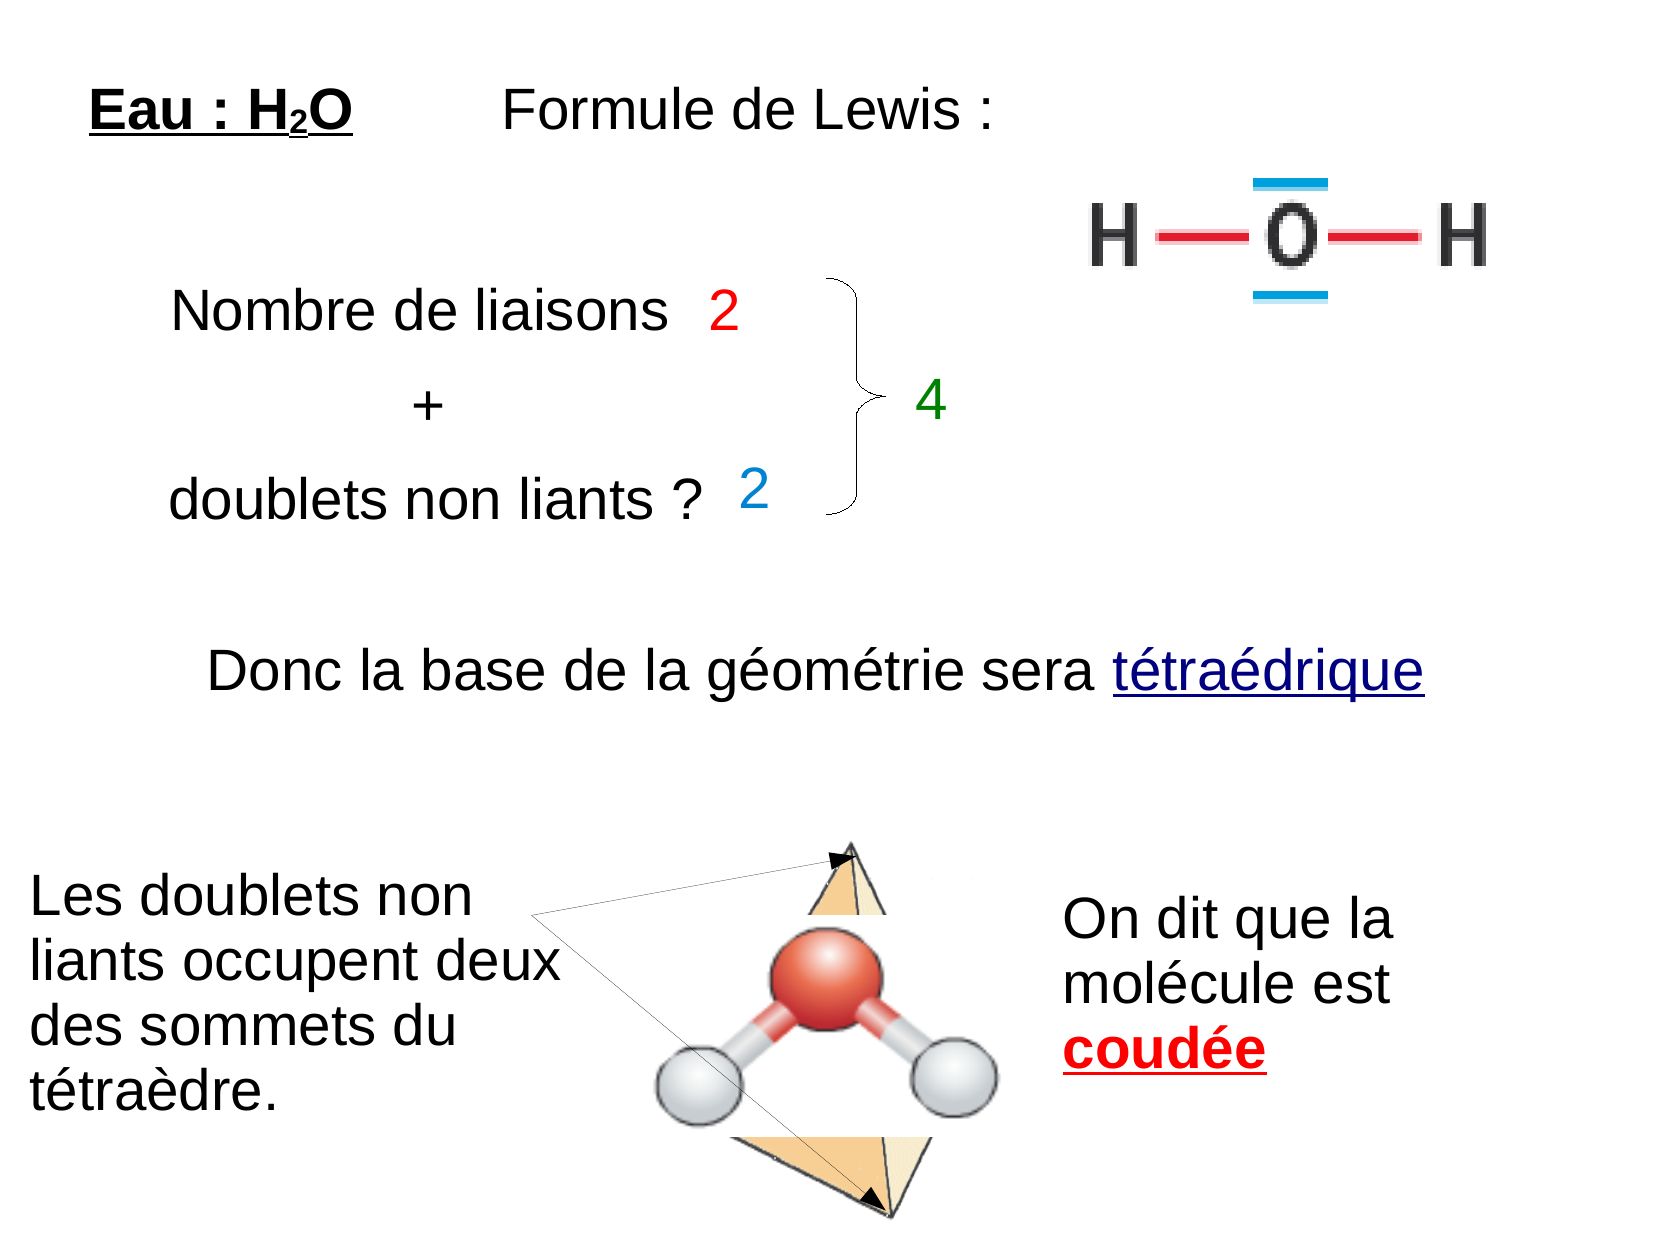

# Eau : H2O
Formule de Lewis :
Nombre de liaisons
+
 doublets non liants ?
2
4
2
Donc la base de la géométrie sera tétraédrique
Les doublets non liants occupent deux des sommets du tétraèdre.
On dit que la molécule est coudée